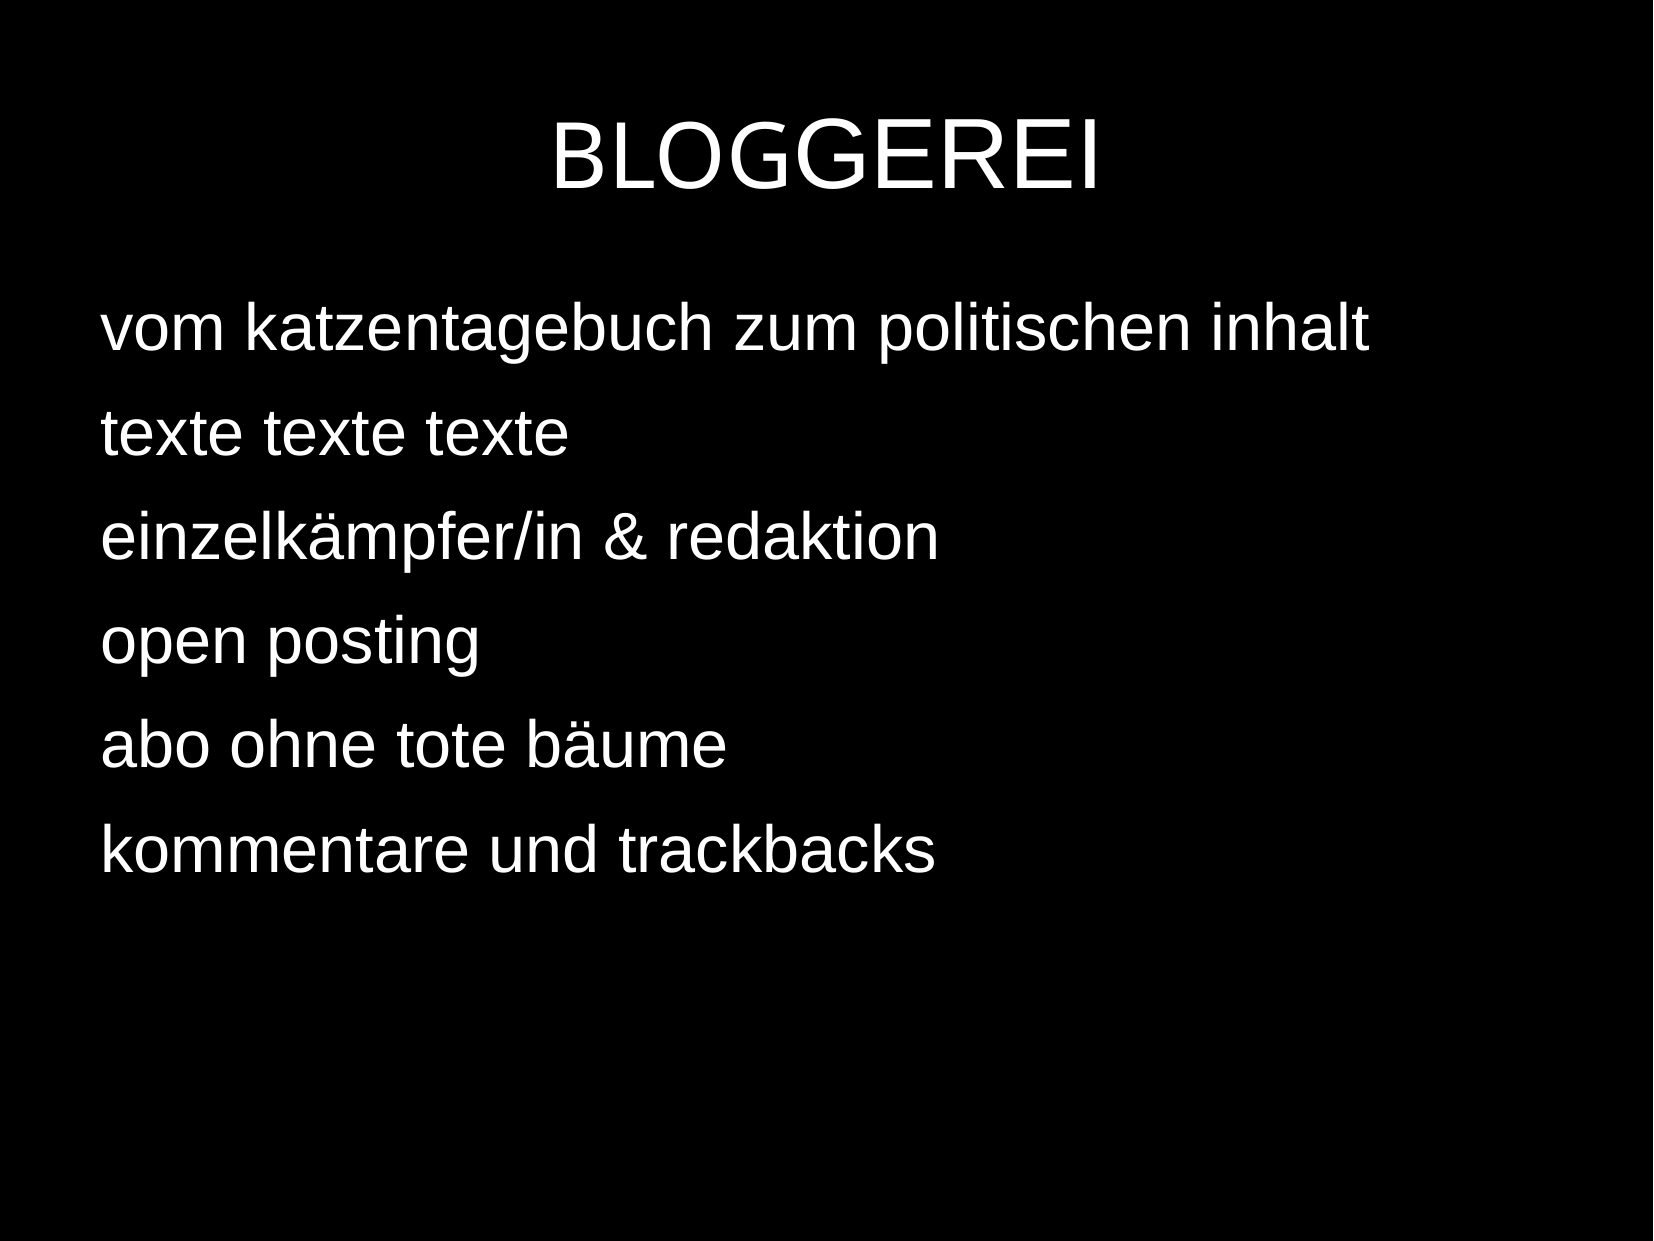

# BLOGGEREI
vom katzentagebuch zum politischen inhalt
texte texte texte
einzelkämpfer/in & redaktion
open posting
abo ohne tote bäume
kommentare und trackbacks